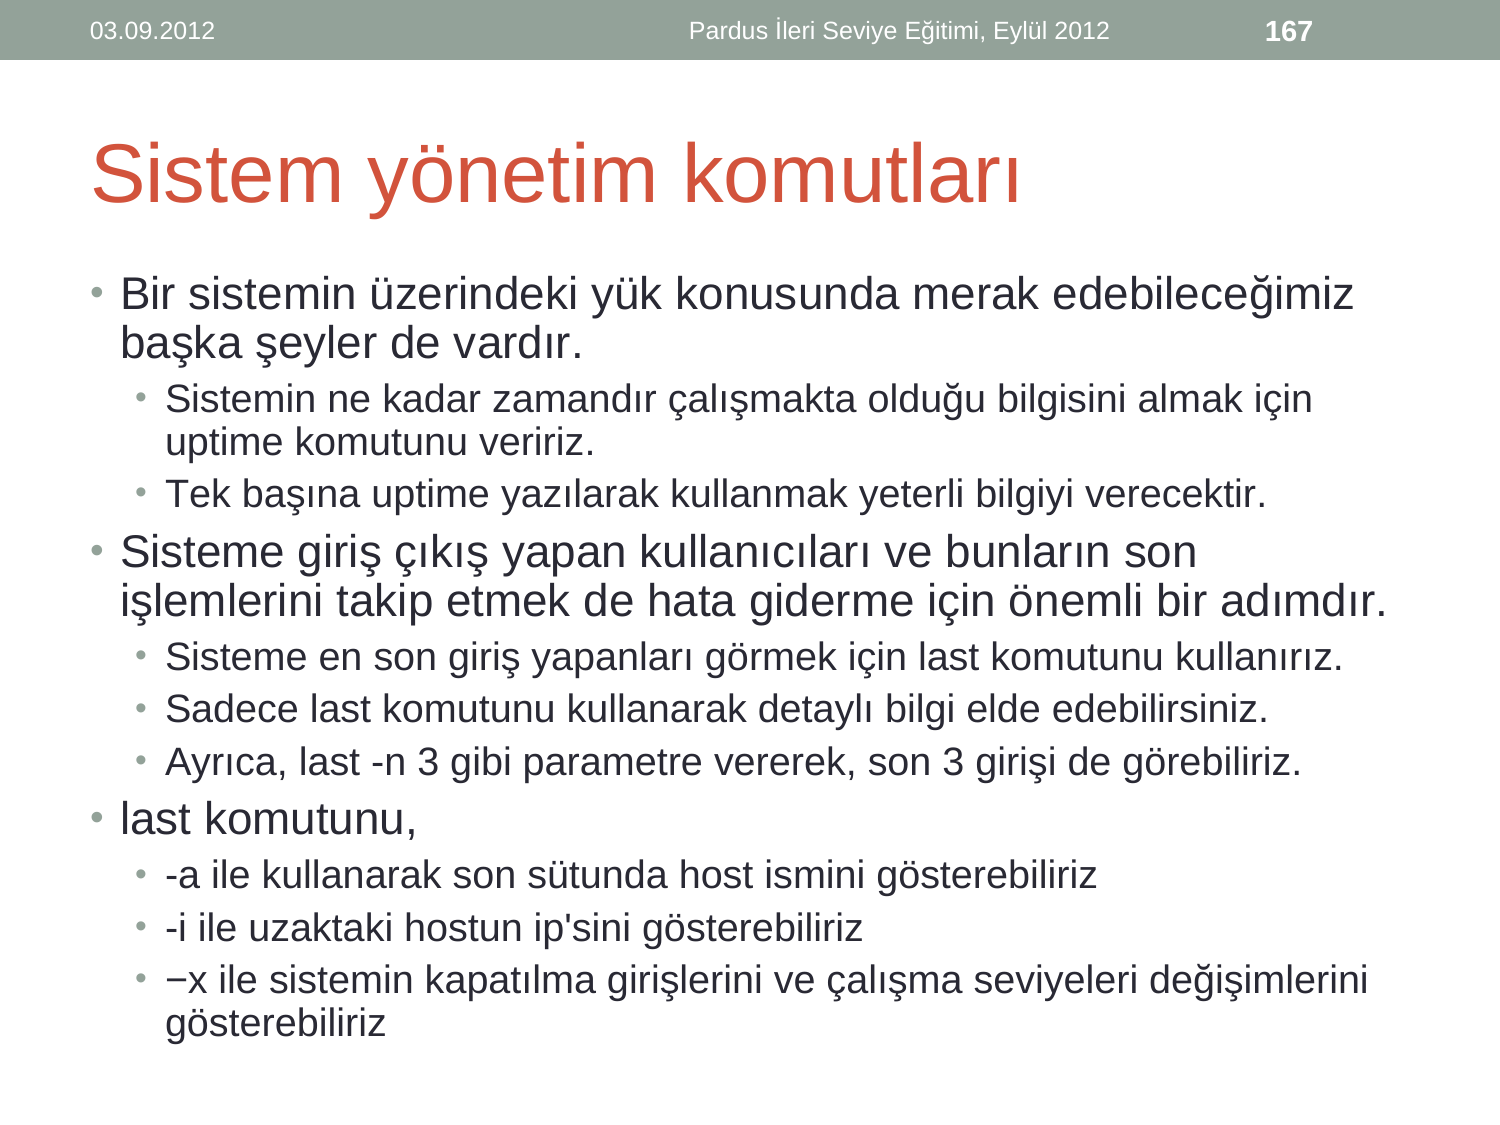

03.09.2012
Pardus İleri Seviye Eğitimi, Eylül 2012
# Sistem yönetim komutları
Bir sistemin üzerindeki yük konusunda merak edebileceğimiz başka şeyler de vardır.
Sistemin ne kadar zamandır çalışmakta olduğu bilgisini almak için uptime komutunu veririz.
Tek başına uptime yazılarak kullanmak yeterli bilgiyi verecektir.
Sisteme giriş çıkış yapan kullanıcıları ve bunların son işlemlerini takip etmek de hata giderme için önemli bir adımdır.
Sisteme en son giriş yapanları görmek için last komutunu kullanırız.
Sadece last komutunu kullanarak detaylı bilgi elde edebilirsiniz.
Ayrıca, last -n 3 gibi parametre vererek, son 3 girişi de görebiliriz.
last komutunu,
-a ile kullanarak son sütunda host ismini gösterebiliriz
-i ile uzaktaki hostun ip'sini gösterebiliriz
−x ile sistemin kapatılma girişlerini ve çalışma seviyeleri değişimlerini gösterebiliriz